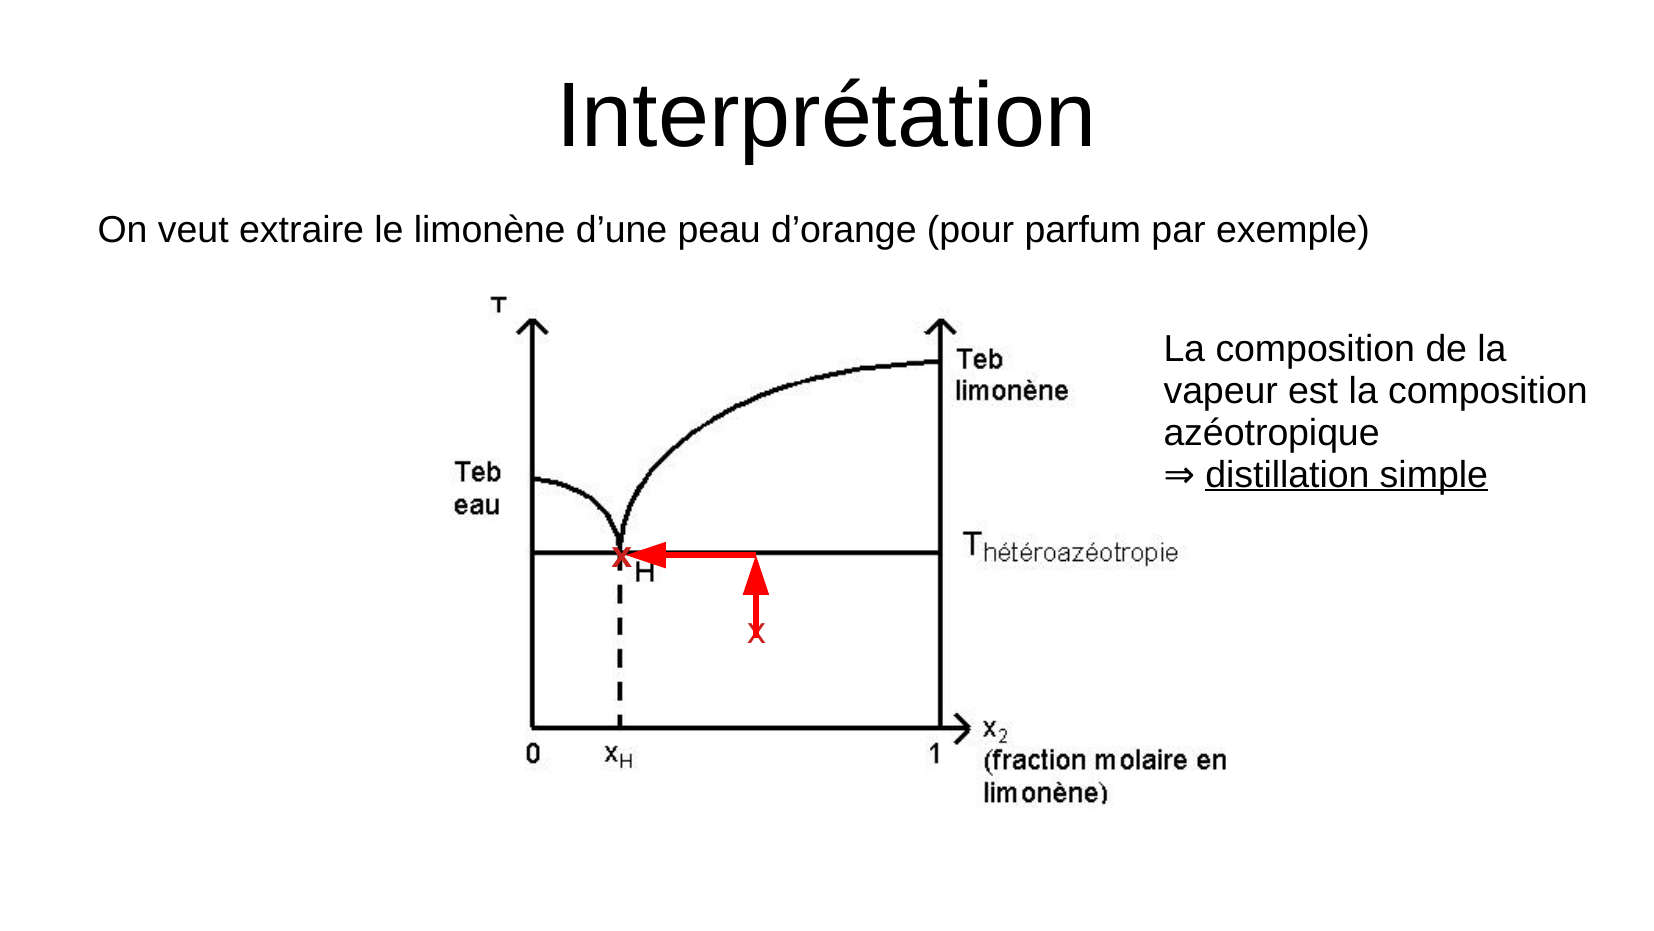

# Interprétation
On veut extraire le limonène d’une peau d’orange (pour parfum par exemple)
La composition de la
vapeur est la composition
azéotropique
⇒ distillation simple
x
x